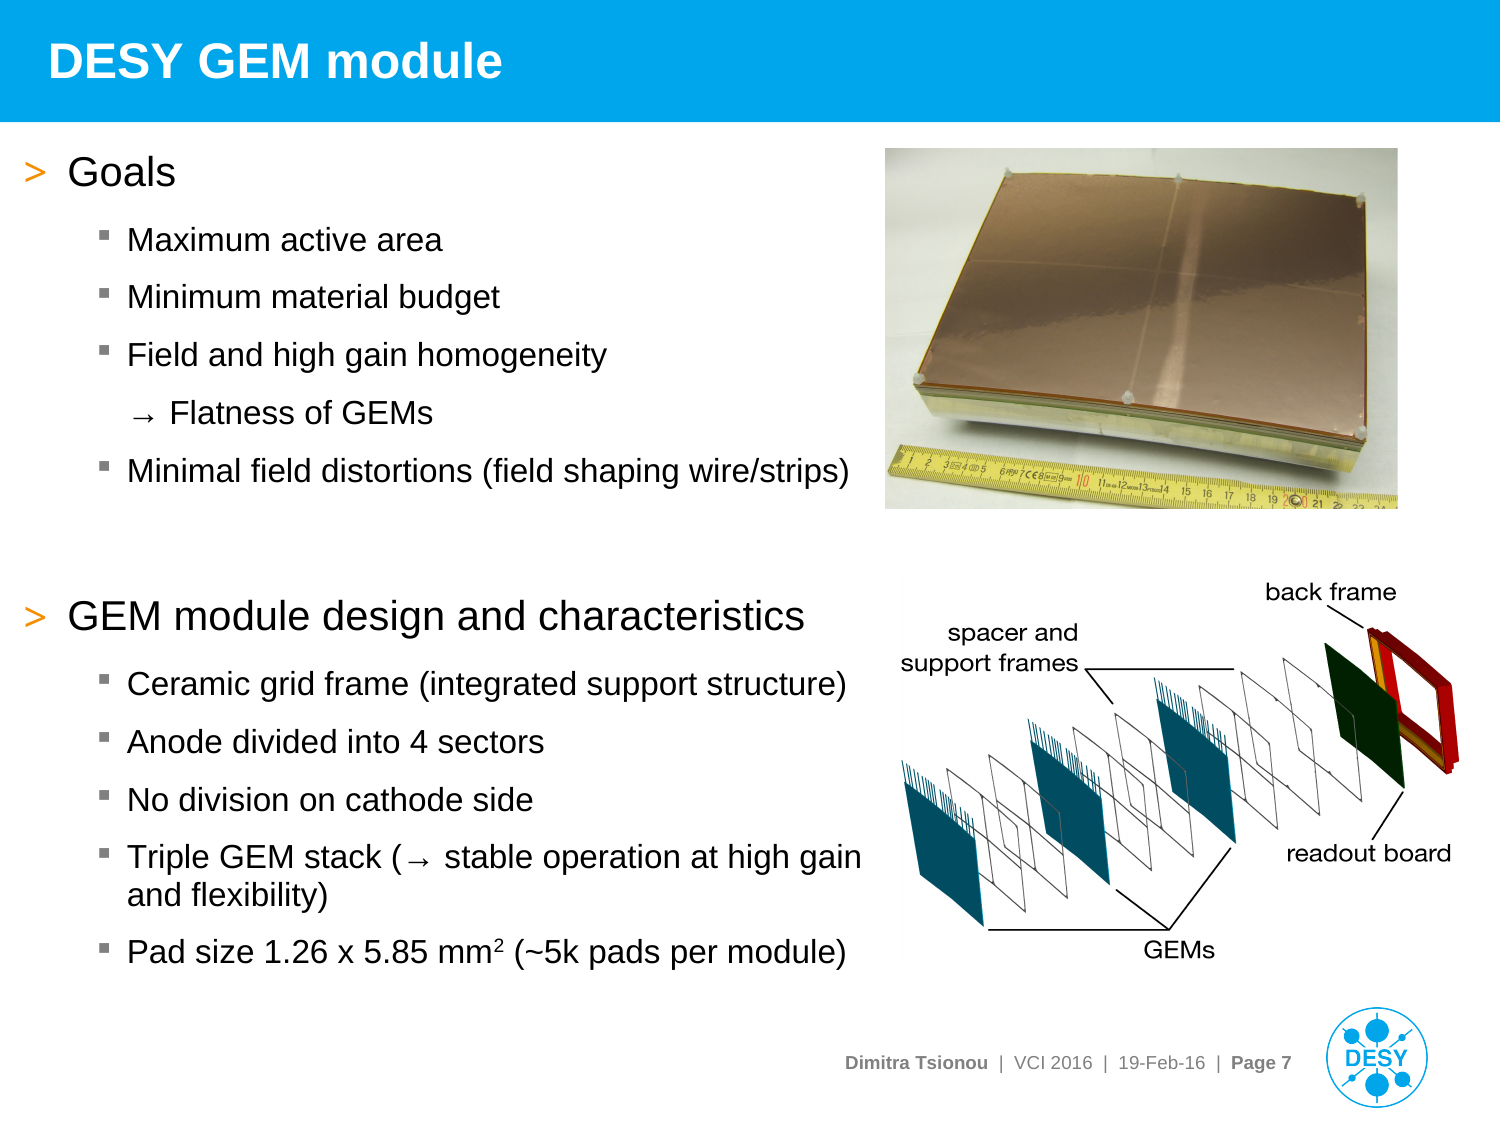

# DESY GEM module
Goals
Maximum active area
Minimum material budget
Field and high gain homogeneity
→ Flatness of GEMs
Minimal field distortions (field shaping wire/strips)
GEM module design and characteristics
Ceramic grid frame (integrated support structure)
Anode divided into 4 sectors
No division on cathode side
Triple GEM stack (→ stable operation at high gain and flexibility)
Pad size 1.26 x 5.85 mm2 (~5k pads per module)